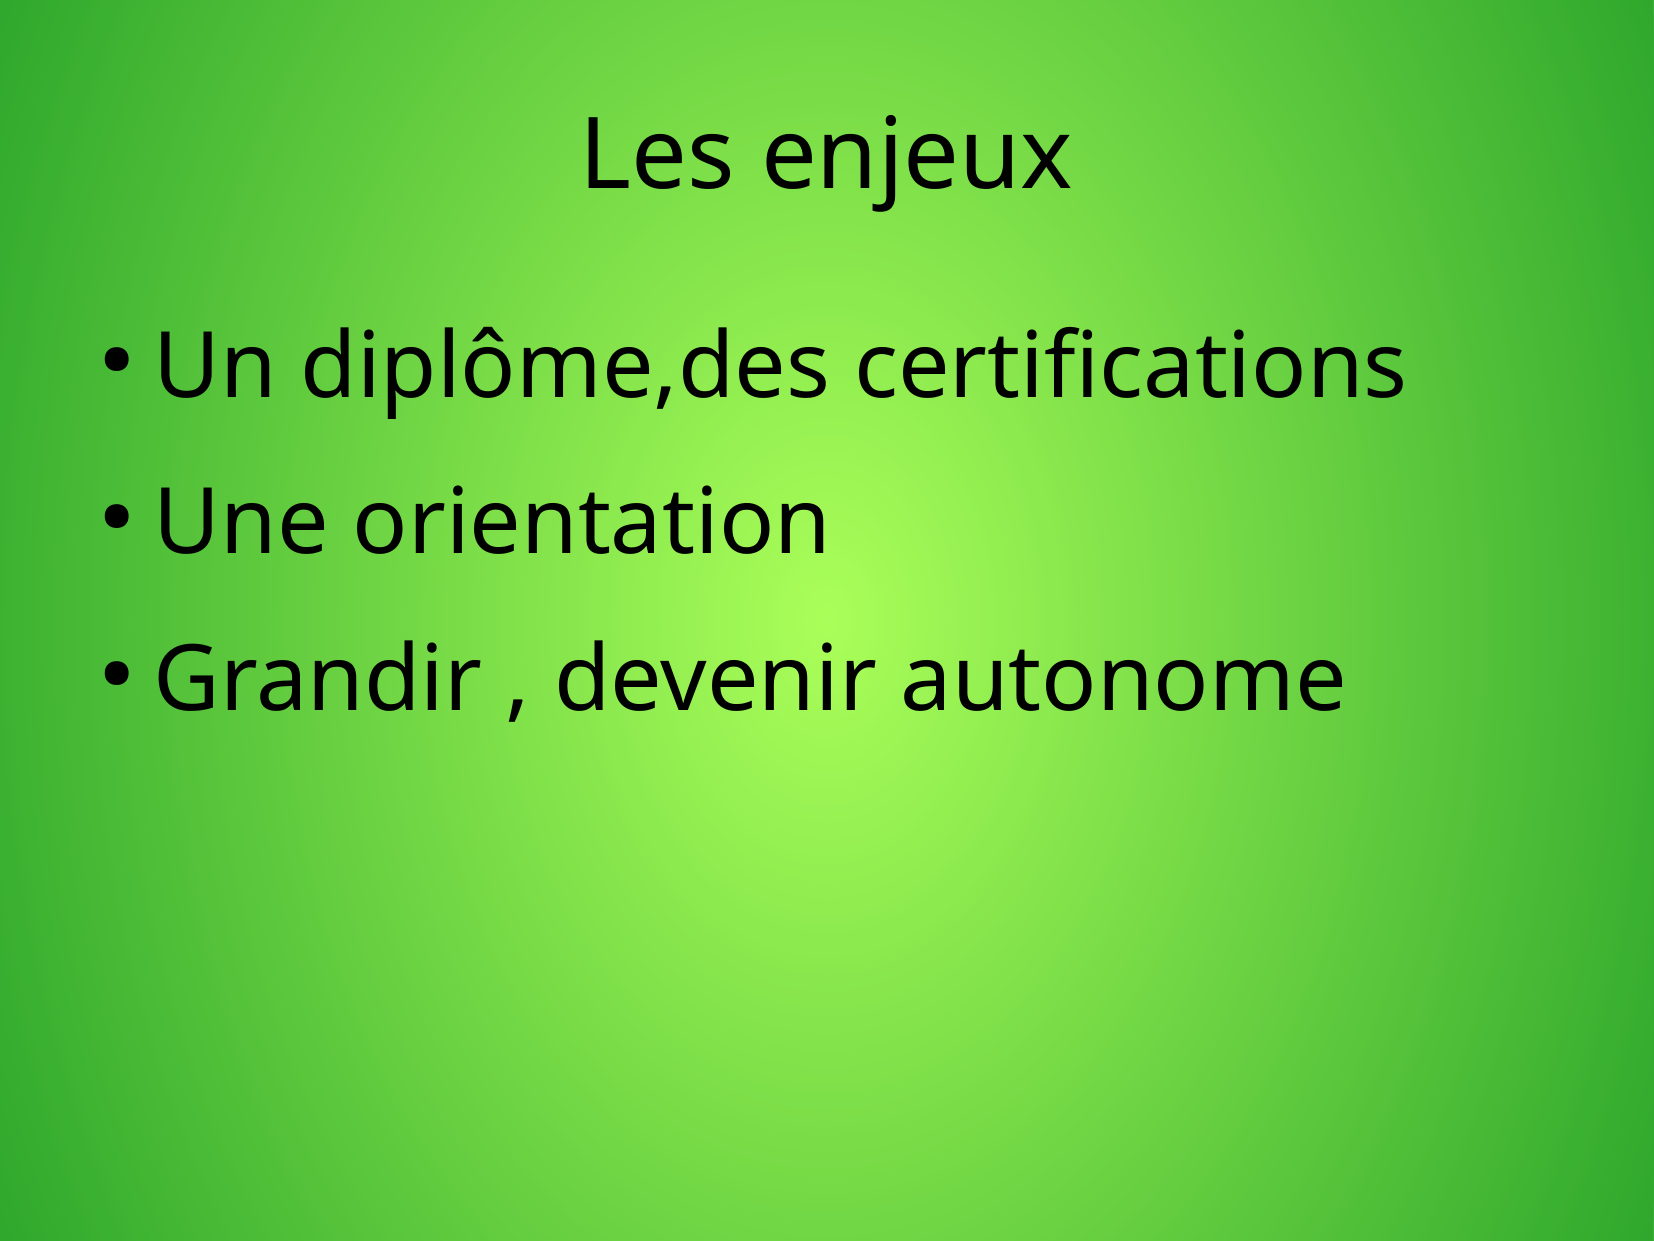

# Les enjeux
Un diplôme,des certifications
Une orientation
Grandir , devenir autonome